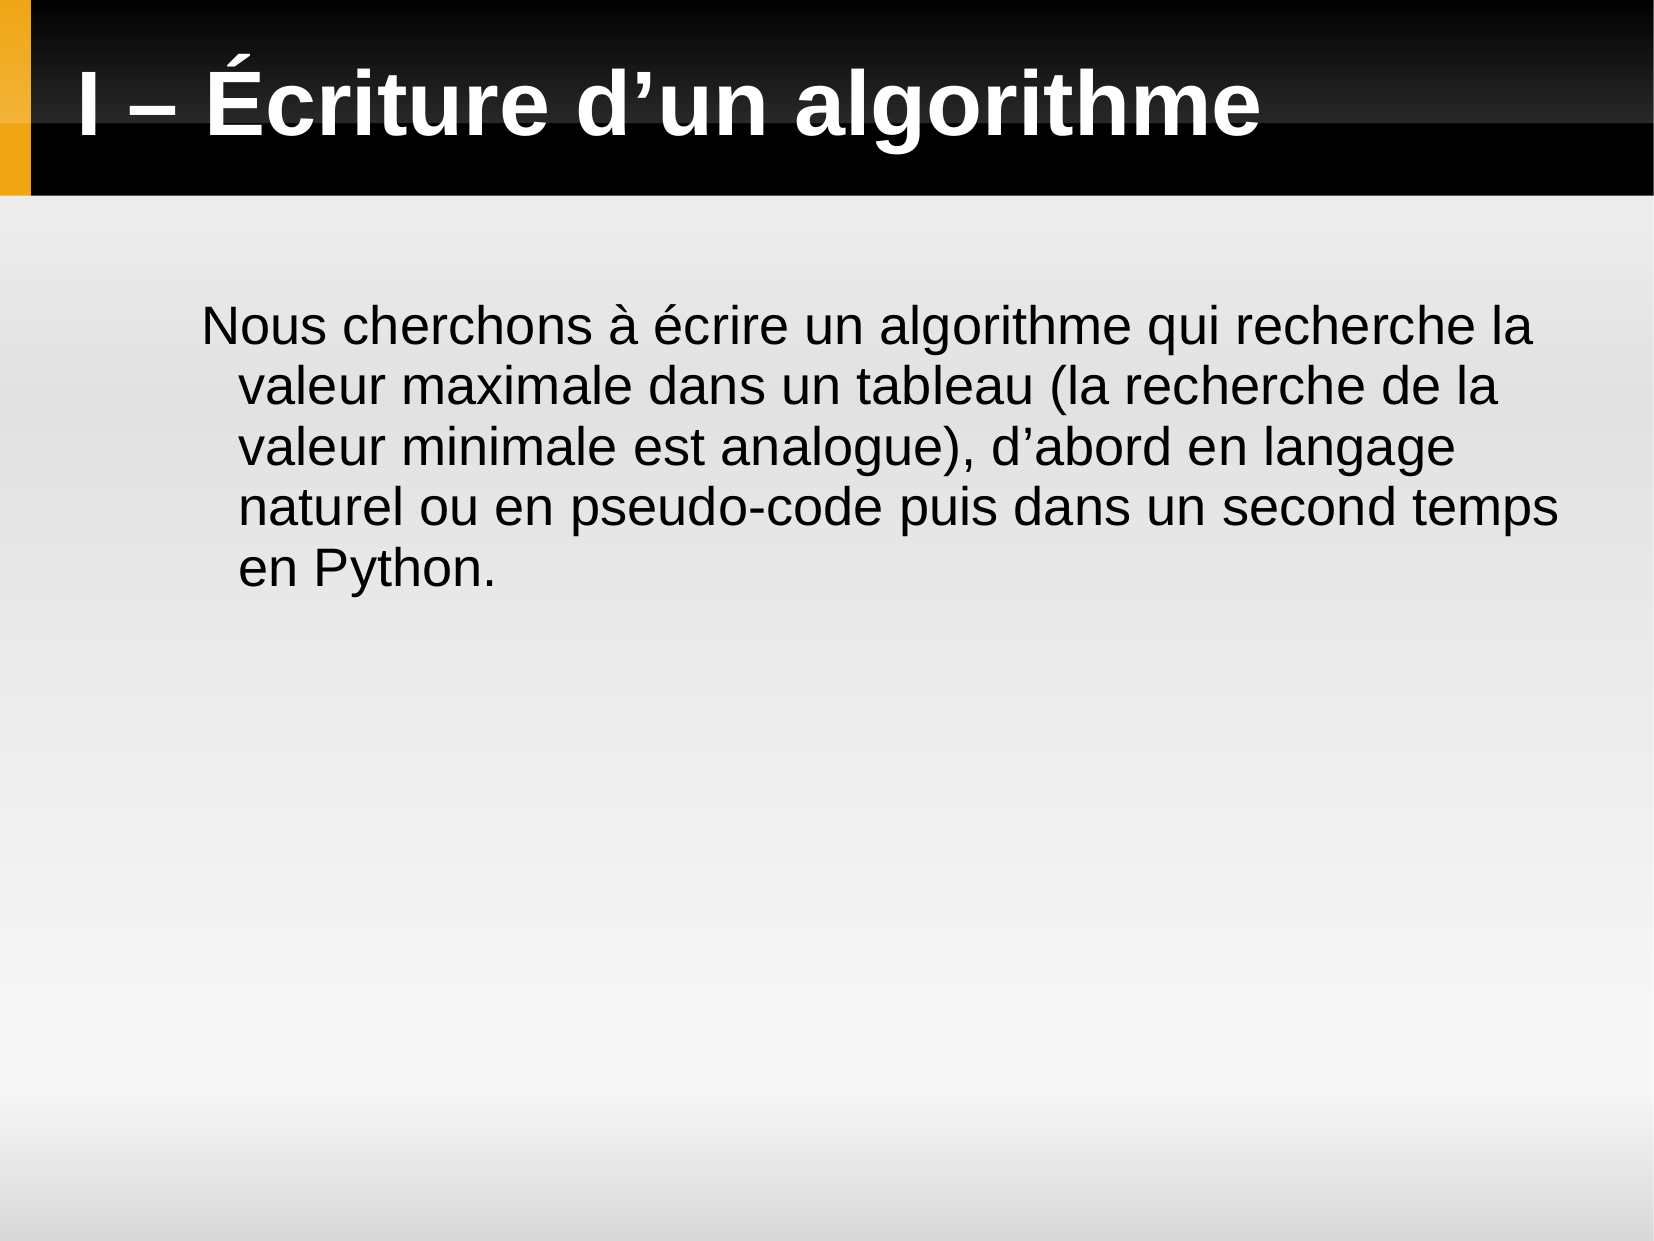

I – Écriture d’un algorithme
# Nous cherchons à écrire un algorithme qui recherche la valeur maximale dans un tableau (la recherche de la valeur minimale est analogue), d’abord en langage naturel ou en pseudo-code puis dans un second temps en Python.